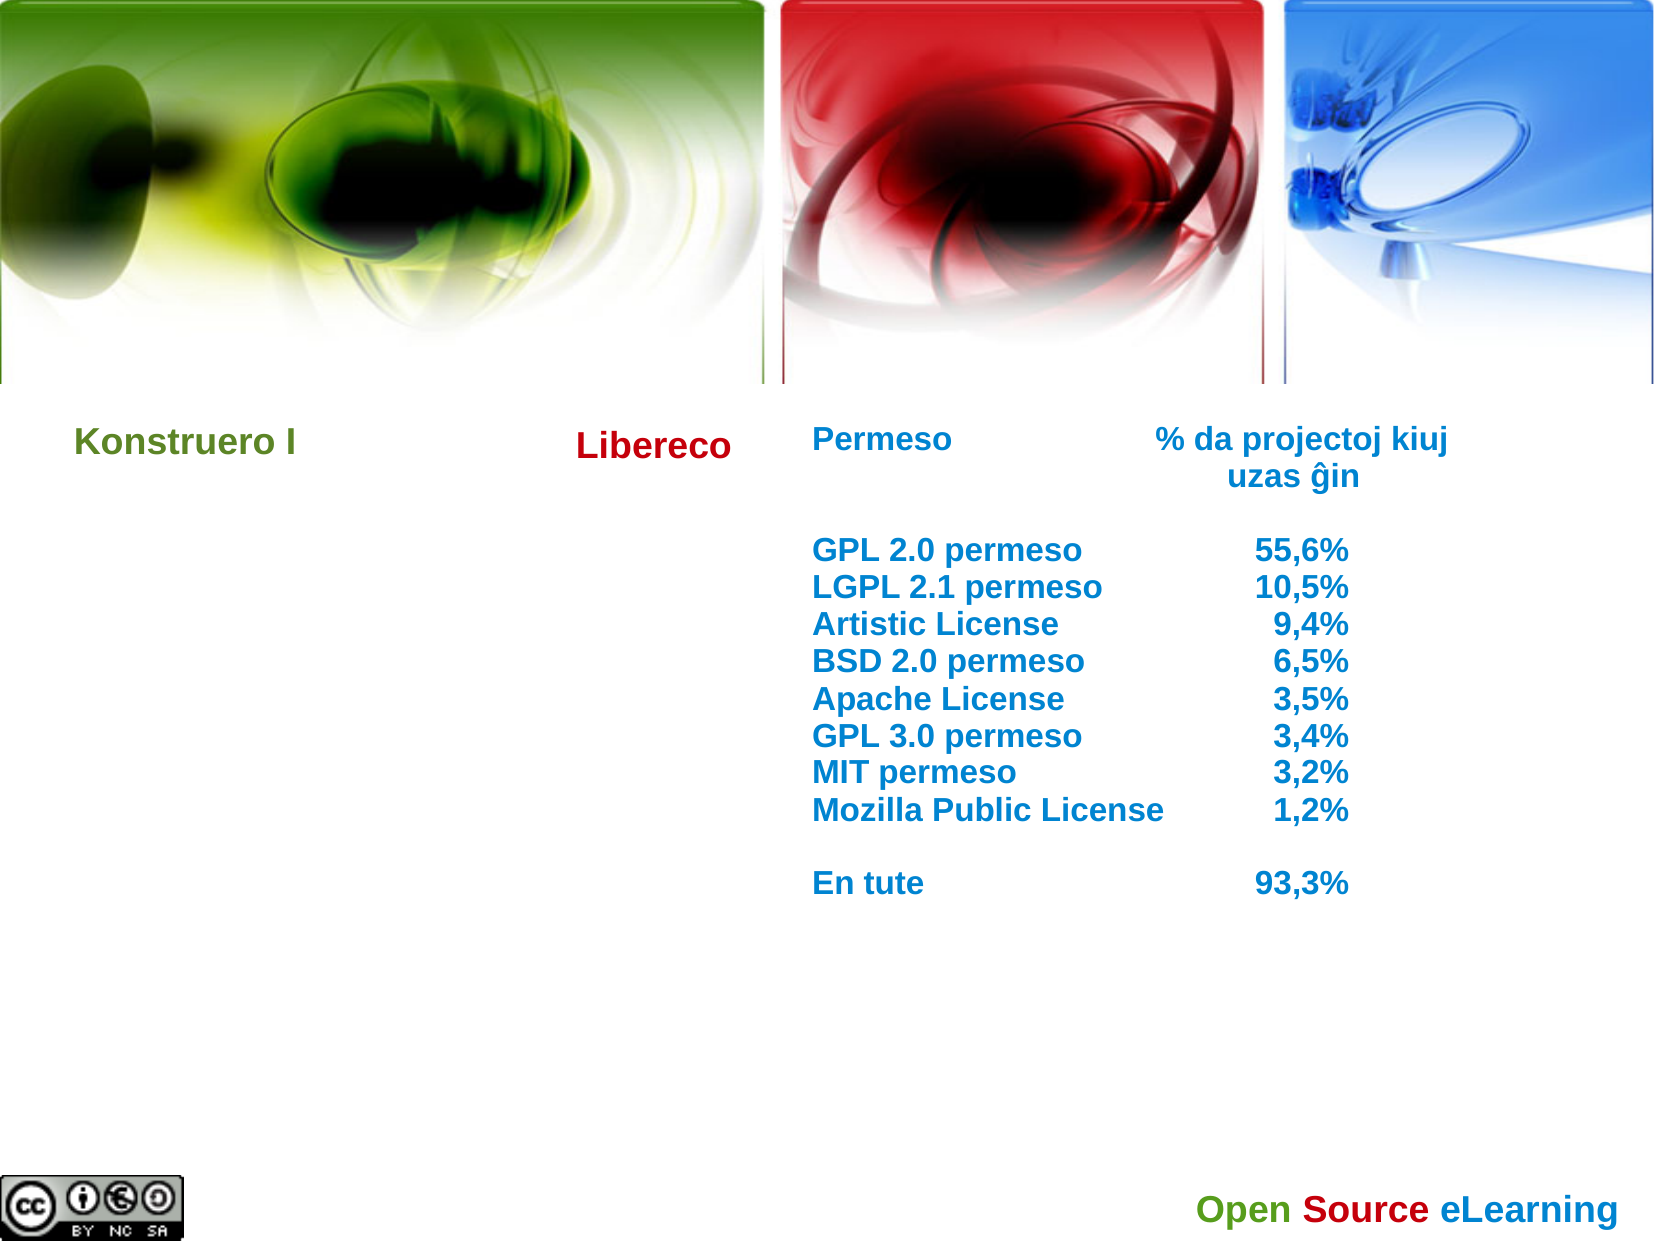

Konstruero I
Permeso % da projectoj kiuj uzas ĝin
GPL 2.0 permeso			55,6%
LGPL 2.1 permeso			10,5%
Artistic License			 9,4%
BSD 2.0 permeso			 6,5%
Apache License			 3,5%
GPL 3.0 permeso 			 3,4%
MIT permeso				 3,2%
Mozilla Public License		 1,2%
En tute					93,3%
Libereco
Open Source eLearning